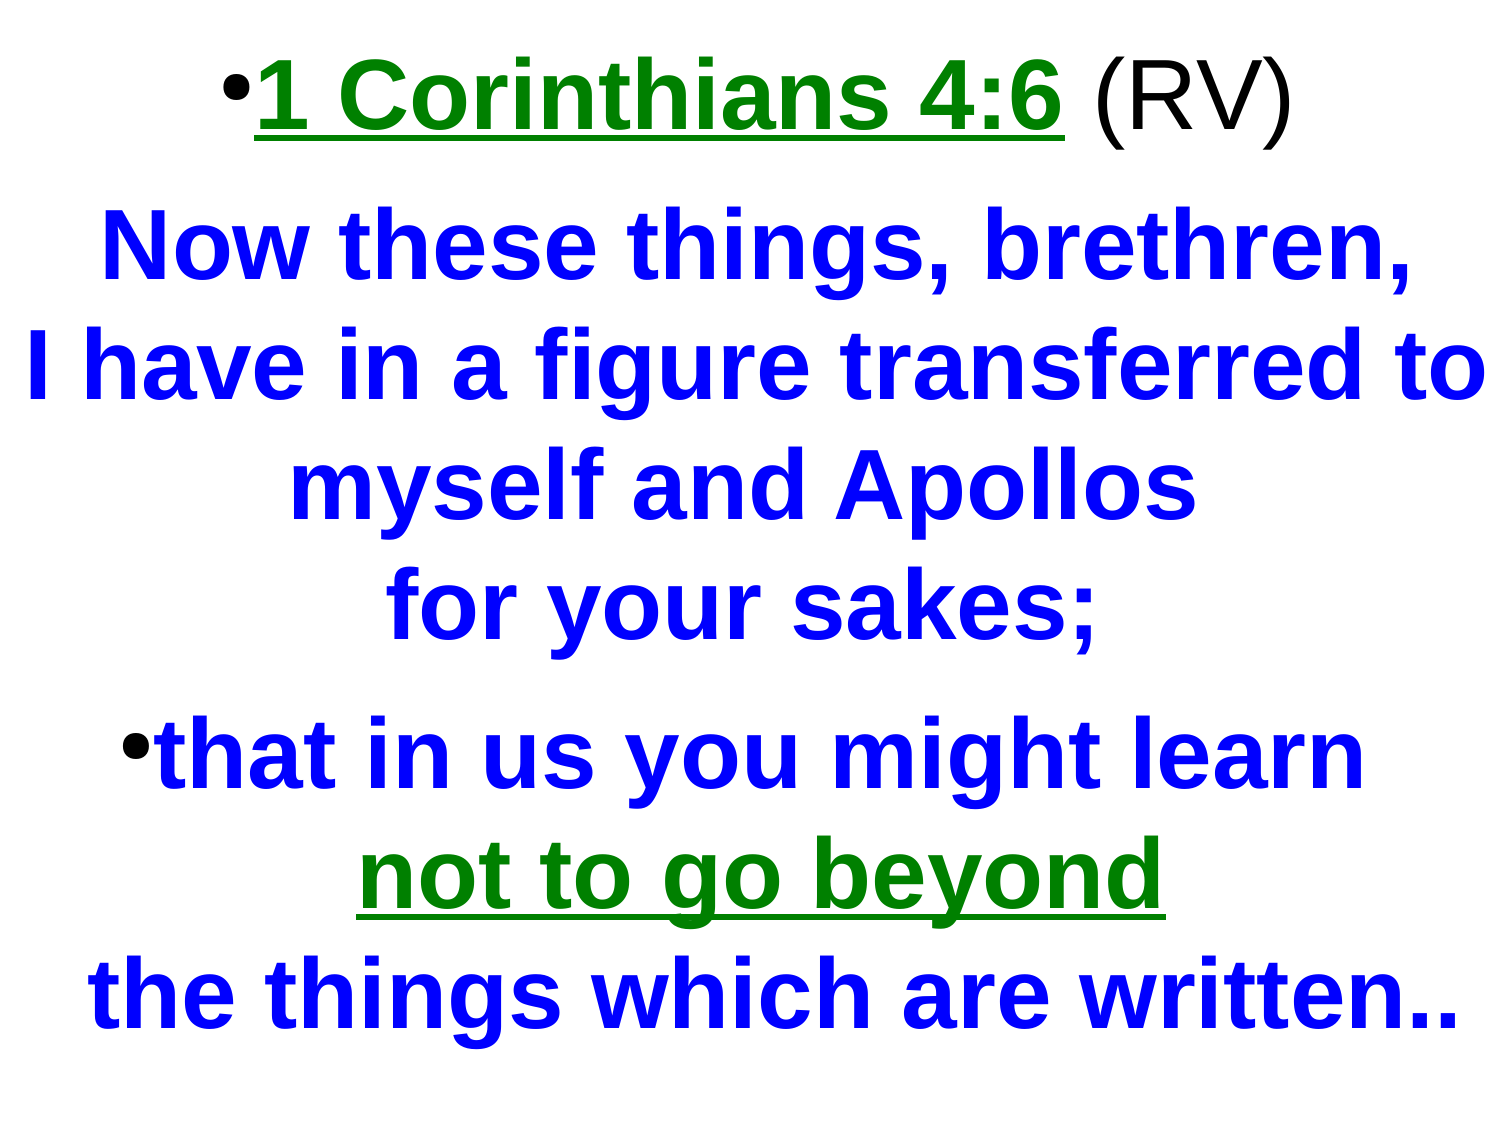

# 1 Corinthians 4:6 (RV)
 Now these things, brethren,
I have in a figure transferred to myself and Apollos
for your sakes;
that in us you might learn
not to go beyond
the things which are written..